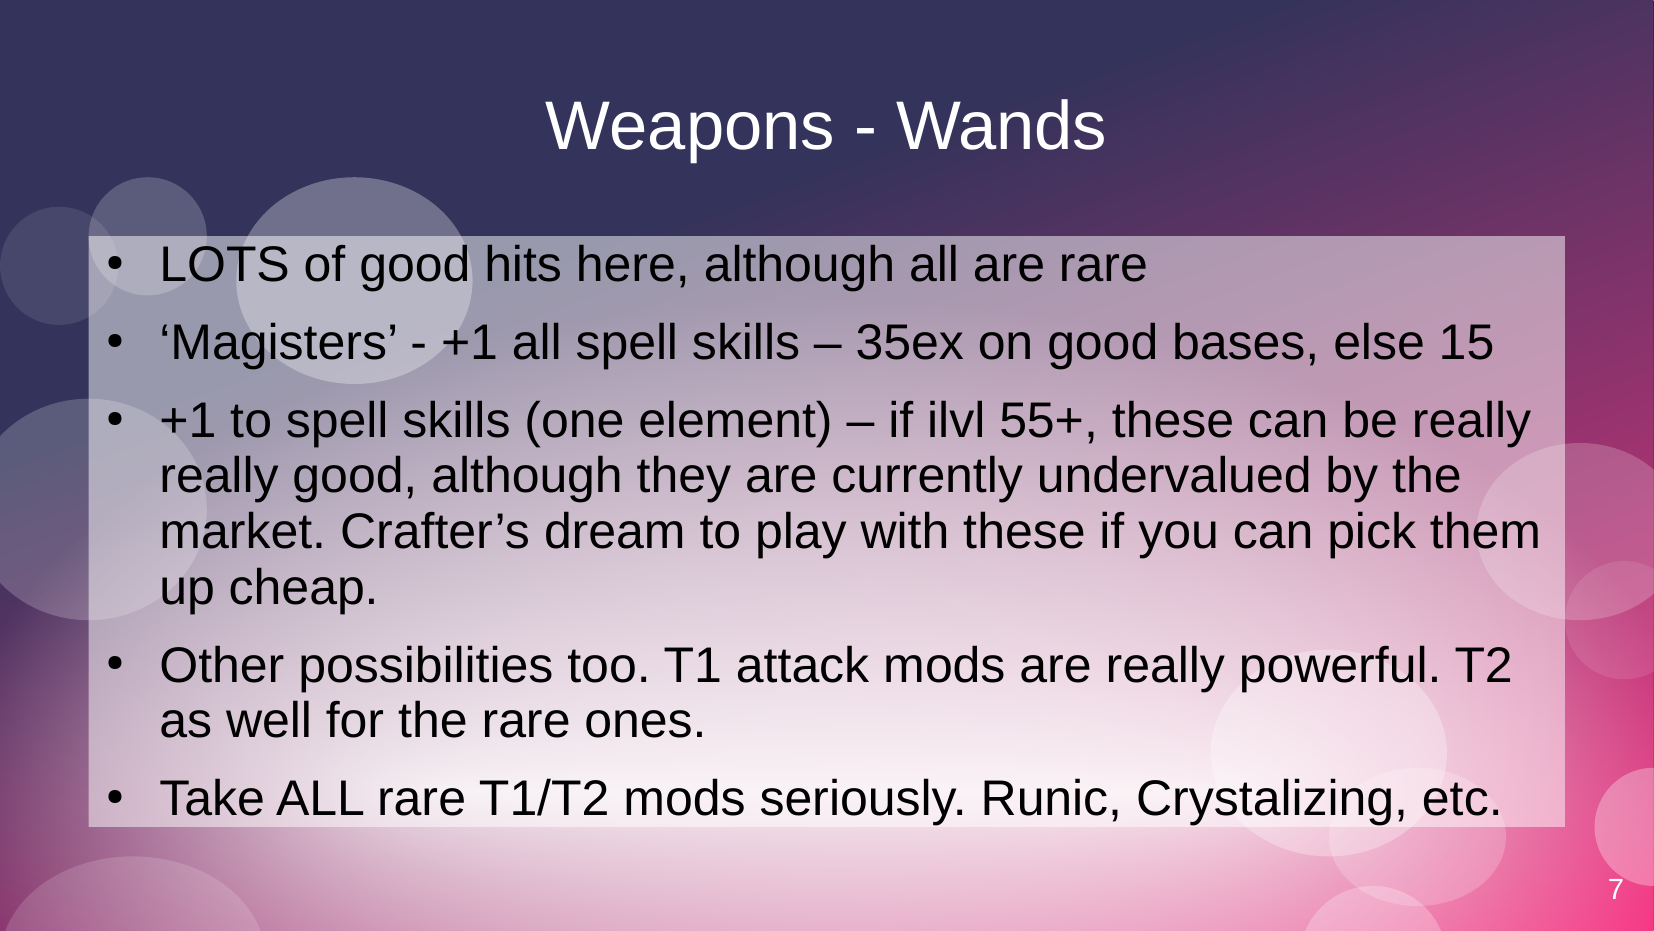

# Weapons - Wands
LOTS of good hits here, although all are rare
‘Magisters’ - +1 all spell skills – 35ex on good bases, else 15
+1 to spell skills (one element) – if ilvl 55+, these can be really really good, although they are currently undervalued by the market. Crafter’s dream to play with these if you can pick them up cheap.
Other possibilities too. T1 attack mods are really powerful. T2 as well for the rare ones.
Take ALL rare T1/T2 mods seriously. Runic, Crystalizing, etc.